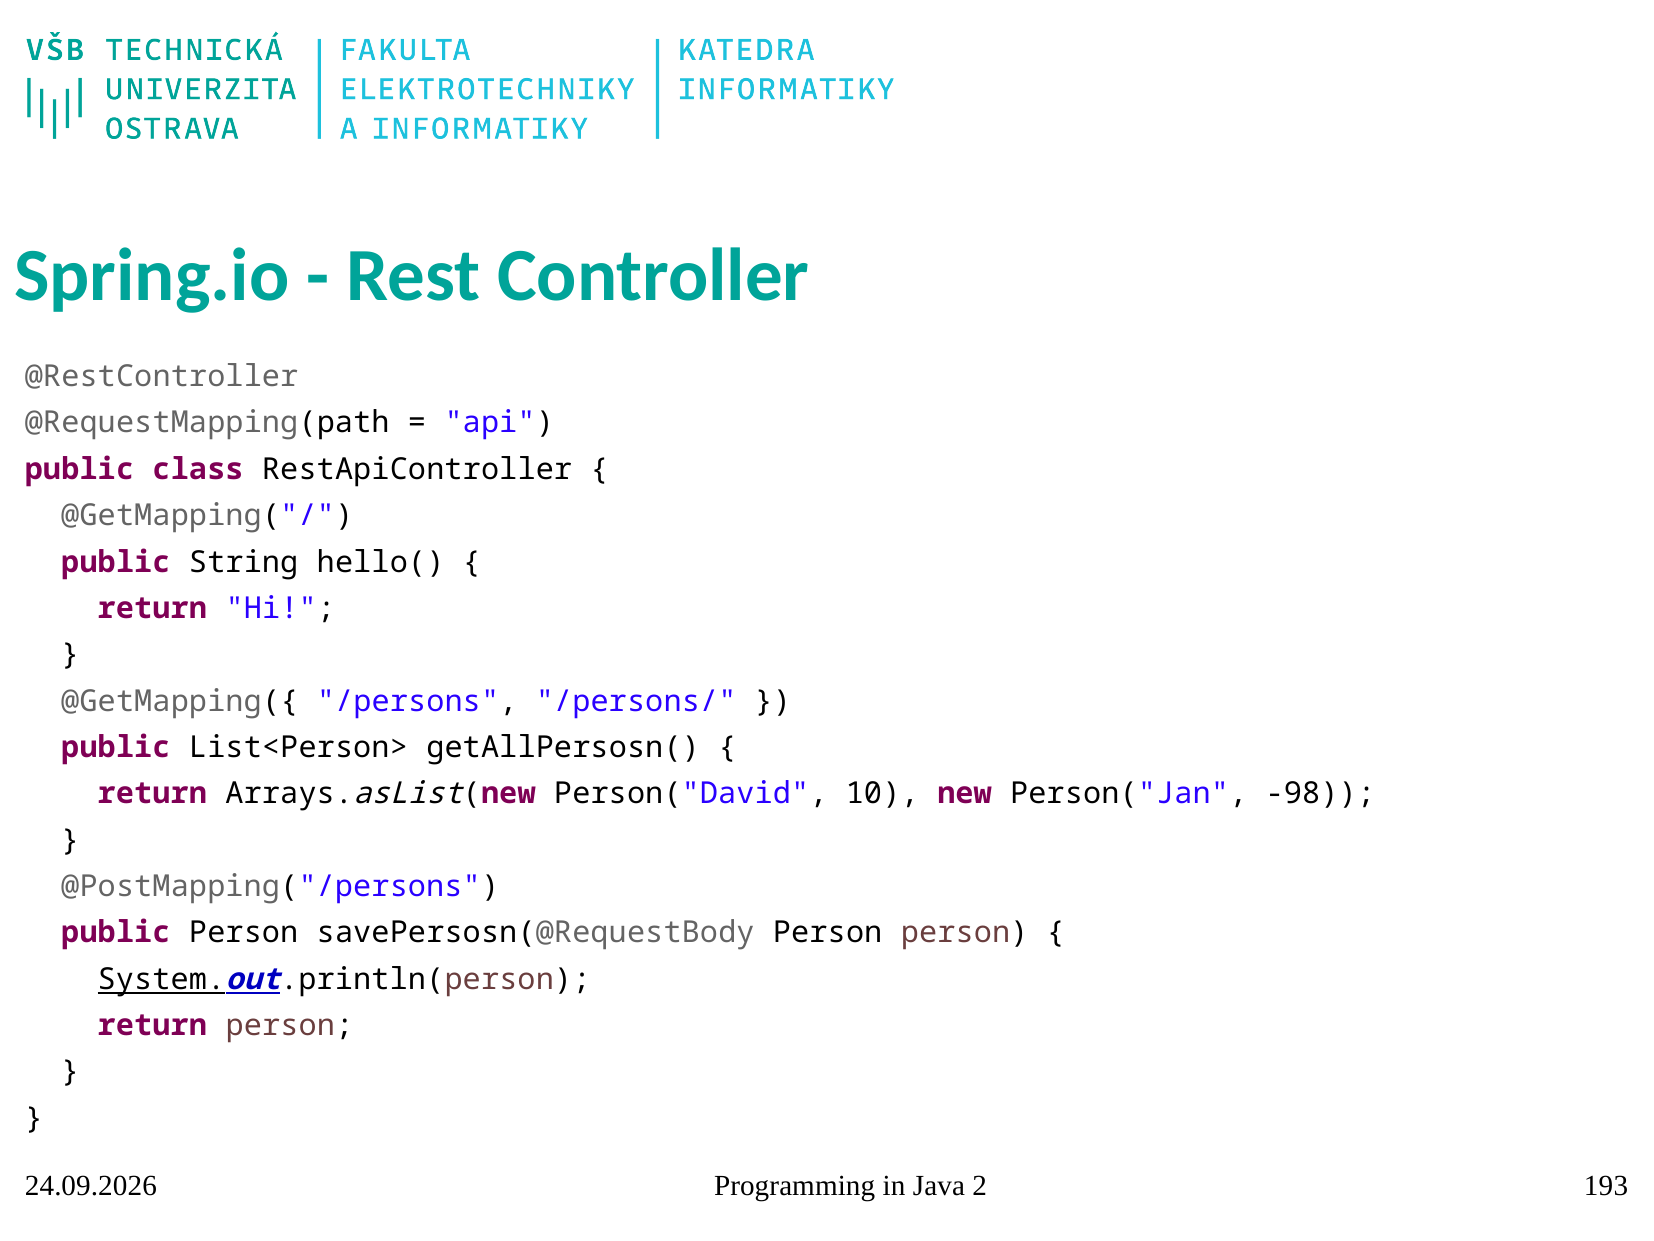

# Spring.io - Rest Controller
@RestController
@RequestMapping(path = "api")
public class RestApiController {
 @GetMapping("/")
 public String hello() {
 return "Hi!";
 }
 @GetMapping({ "/persons", "/persons/" })
 public List<Person> getAllPersosn() {
 return Arrays.asList(new Person("David", 10), new Person("Jan", -98));
 }
 @PostMapping("/persons")
 public Person savePersosn(@RequestBody Person person) {
 System.out.println(person);
 return person;
 }
}
Programming in Java 2
193